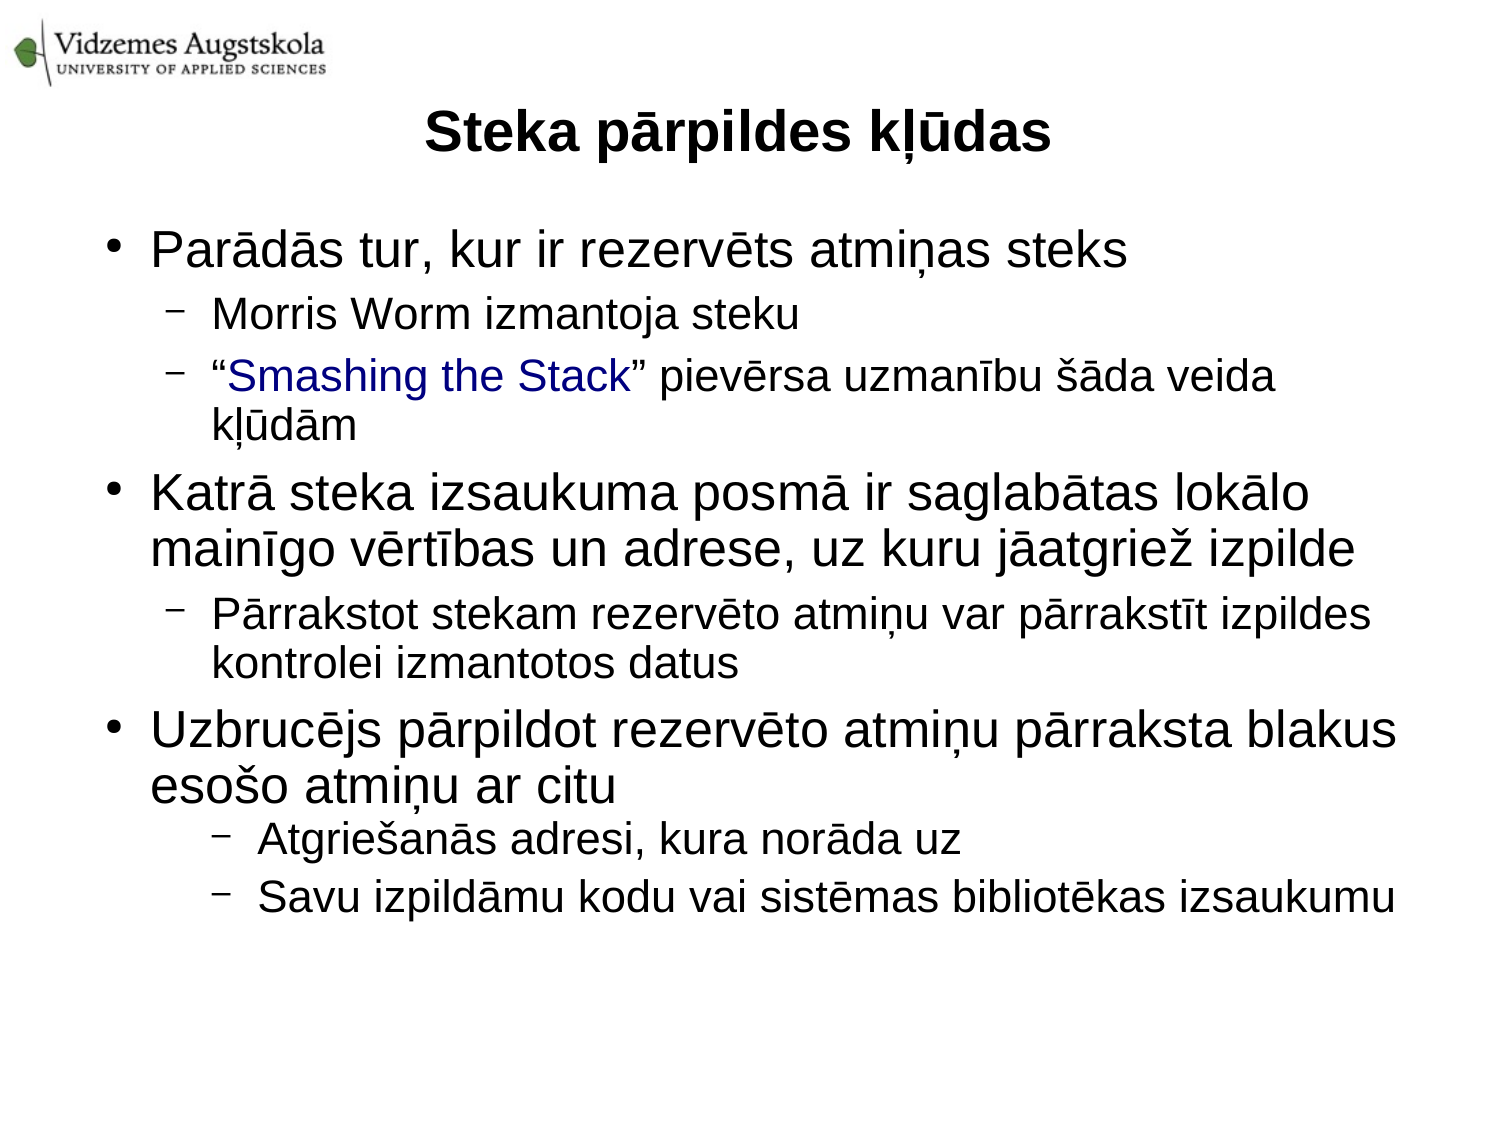

# Steka pārpildes kļūdas
Parādās tur, kur ir rezervēts atmiņas steks
Morris Worm izmantoja steku
“Smashing the Stack” pievērsa uzmanību šāda veida kļūdām
Katrā steka izsaukuma posmā ir saglabātas lokālo mainīgo vērtības un adrese, uz kuru jāatgriež izpilde
Pārrakstot stekam rezervēto atmiņu var pārrakstīt izpildes kontrolei izmantotos datus
Uzbrucējs pārpildot rezervēto atmiņu pārraksta blakus esošo atmiņu ar citu
Atgriešanās adresi, kura norāda uz
Savu izpildāmu kodu vai sistēmas bibliotēkas izsaukumu